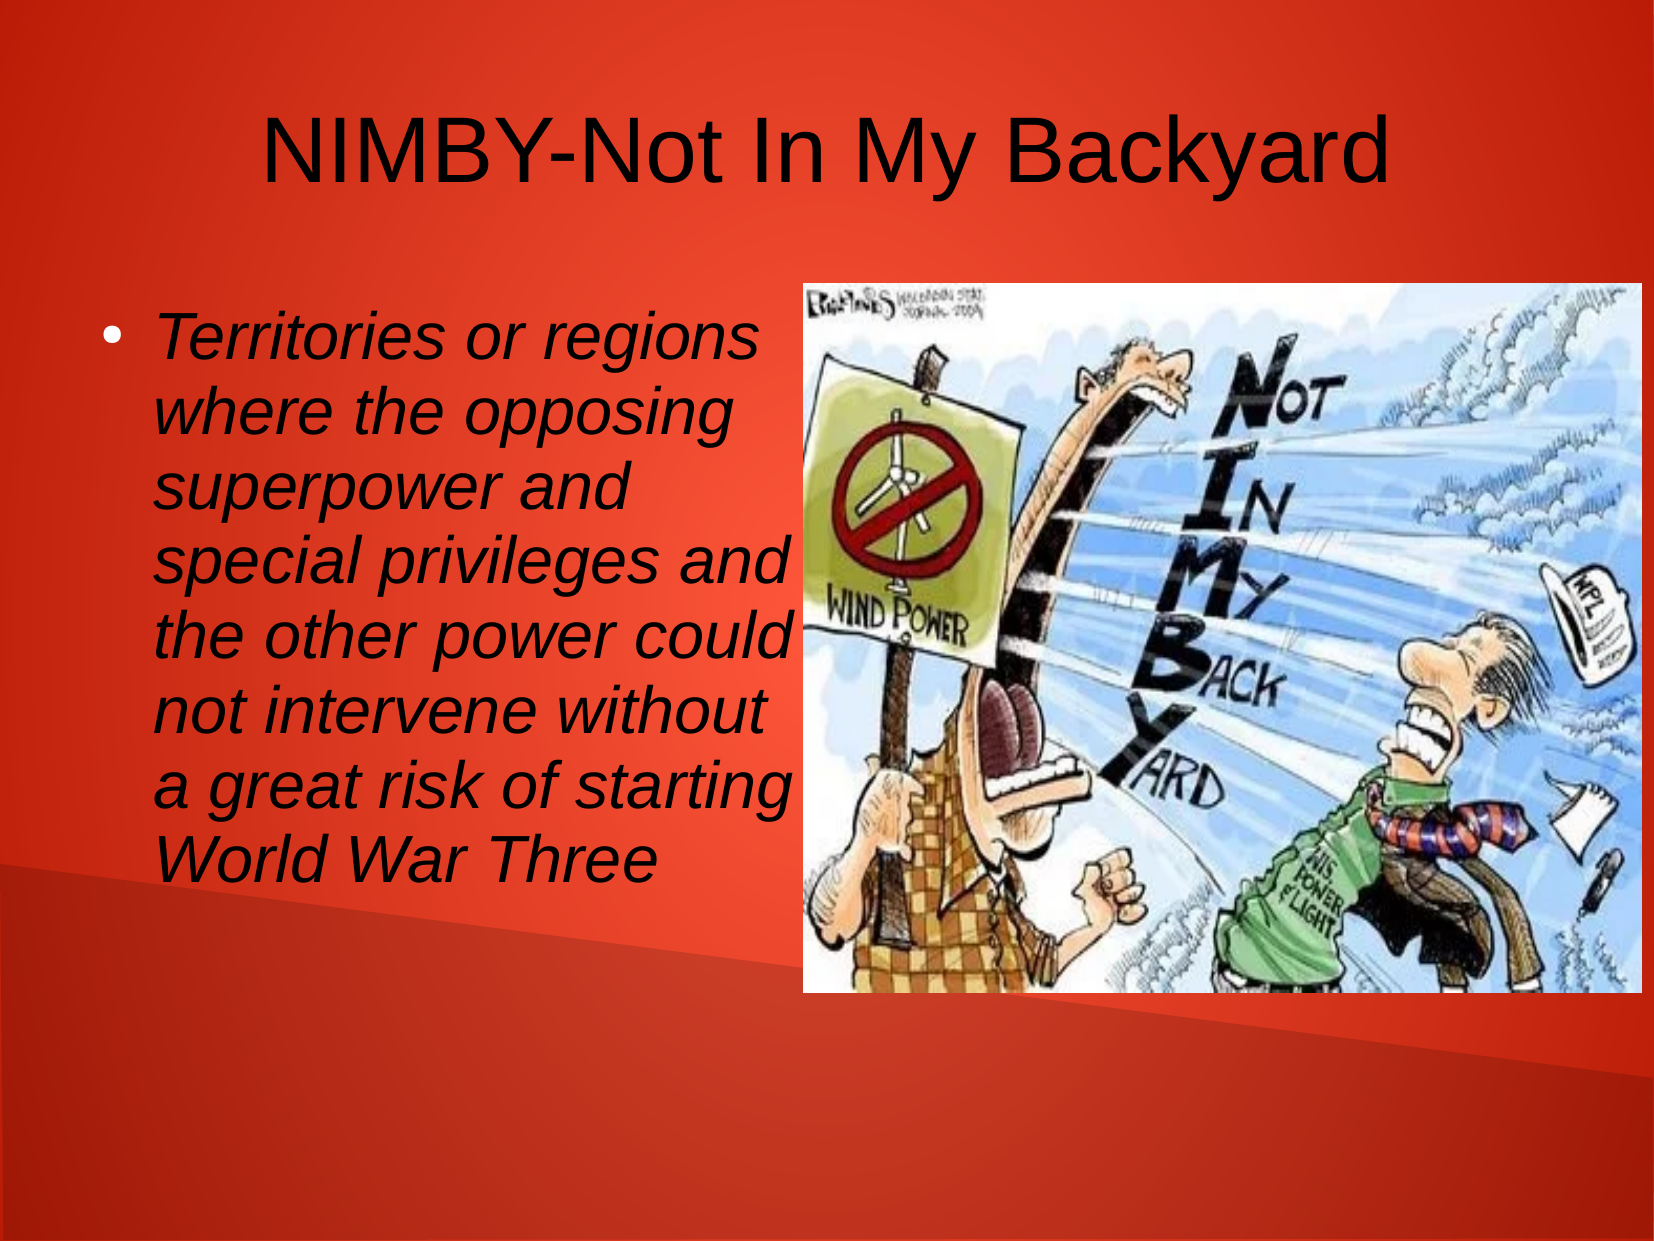

# NIMBY-Not In My Backyard
Territories or regions where the opposing superpower and special privileges and the other power could not intervene without a great risk of starting World War Three